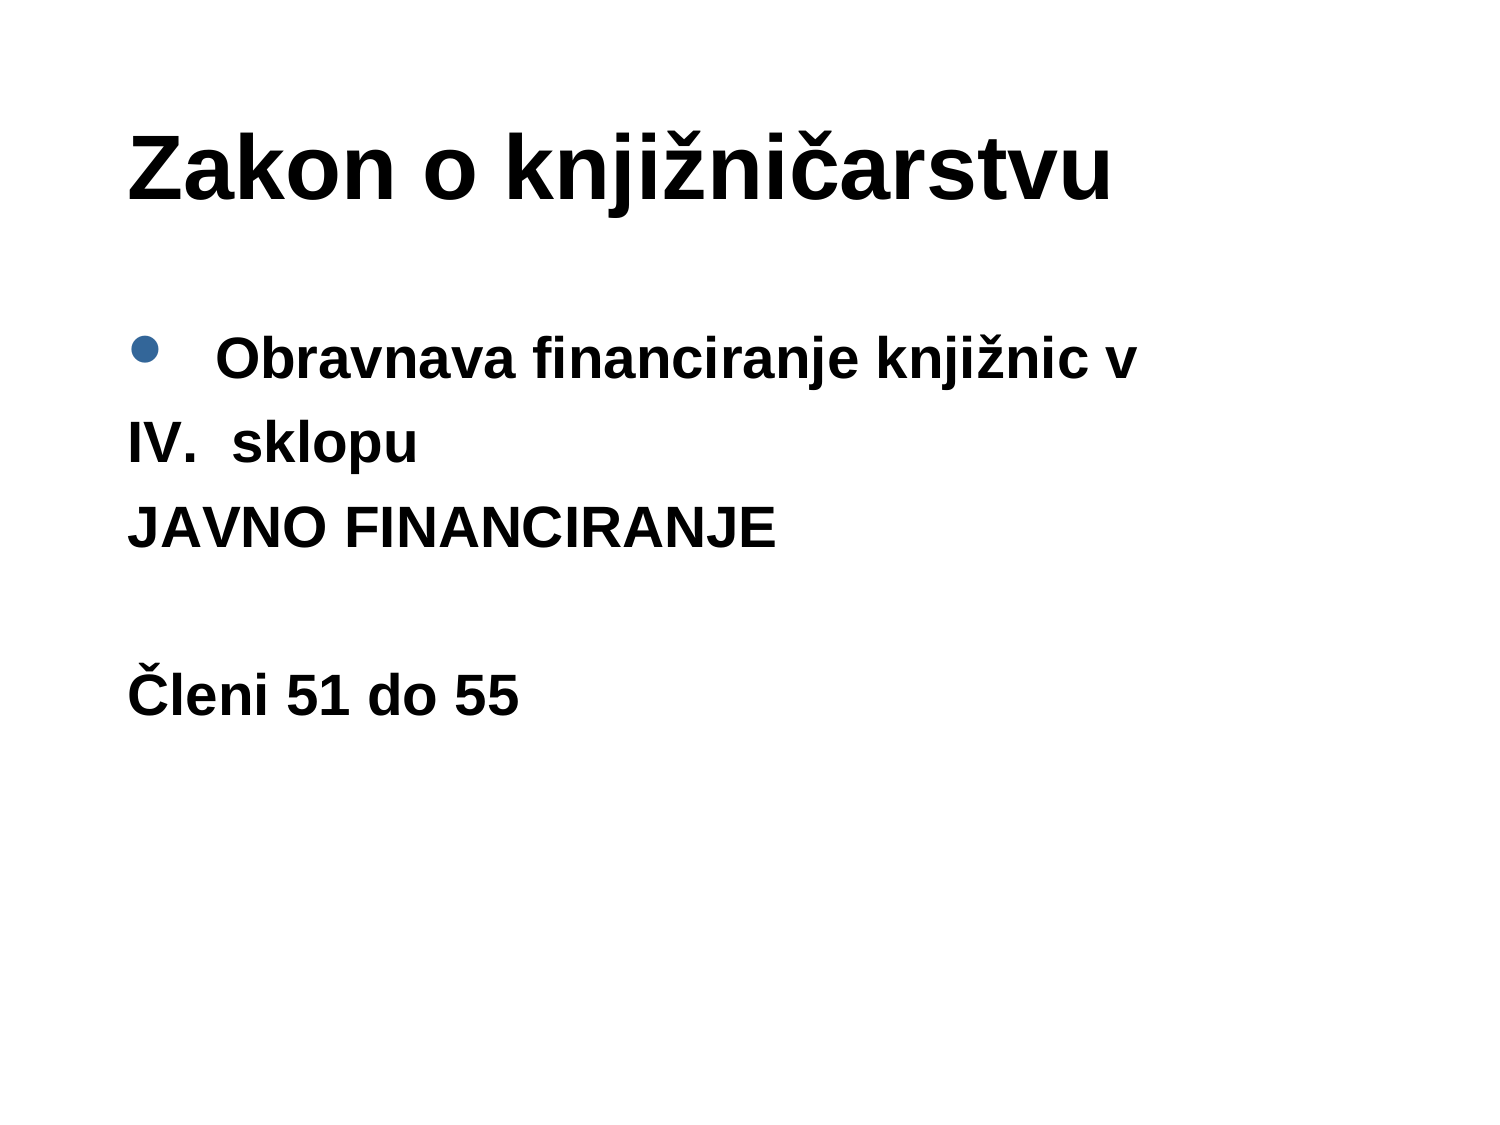

# Zakon o knjižničarstvu
Obravnava financiranje knjižnic v
IV. sklopu
JAVNO FINANCIRANJE
Členi 51 do 55
Primoz Juznic, BINK, FF, Univerza v Ljubljani